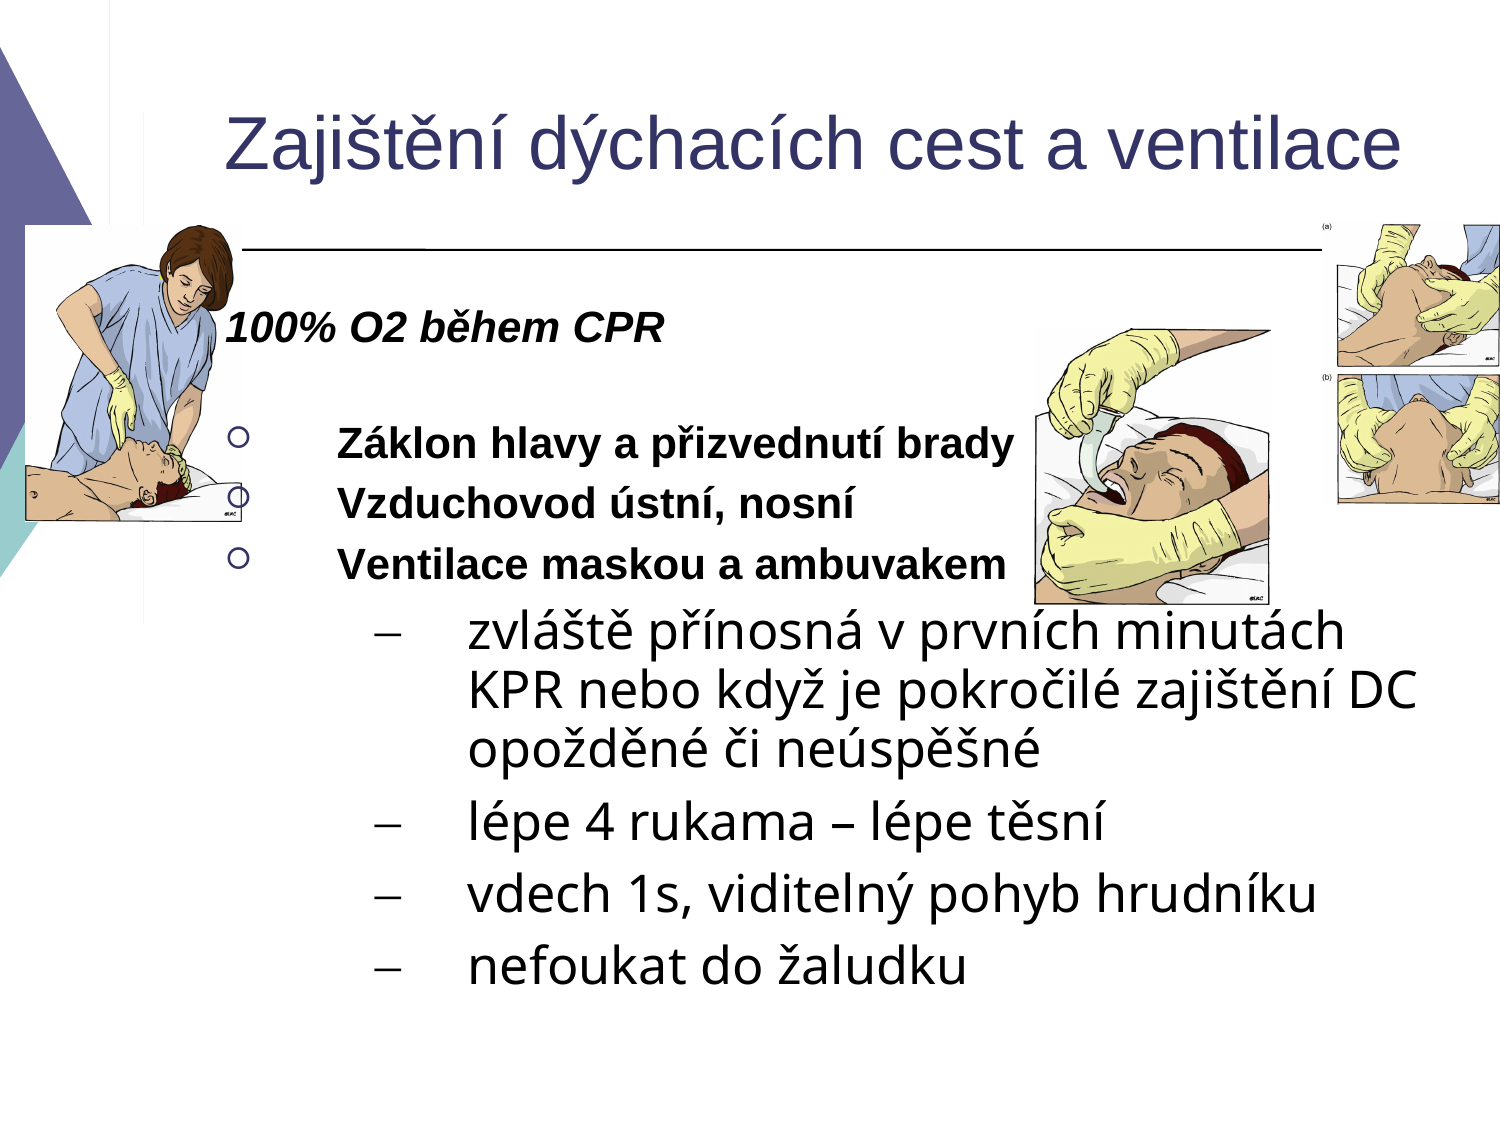

# Zajištění dýchacích cest a ventilace
100% O2 během CPR
Záklon hlavy a přizvednutí brady
Vzduchovod ústní, nosní
Ventilace maskou a ambuvakem
zvláště přínosná v prvních minutách KPR nebo když je pokročilé zajištění DC opožděné či neúspěšné
lépe 4 rukama – lépe těsní
vdech 1s, viditelný pohyb hrudníku
nefoukat do žaludku